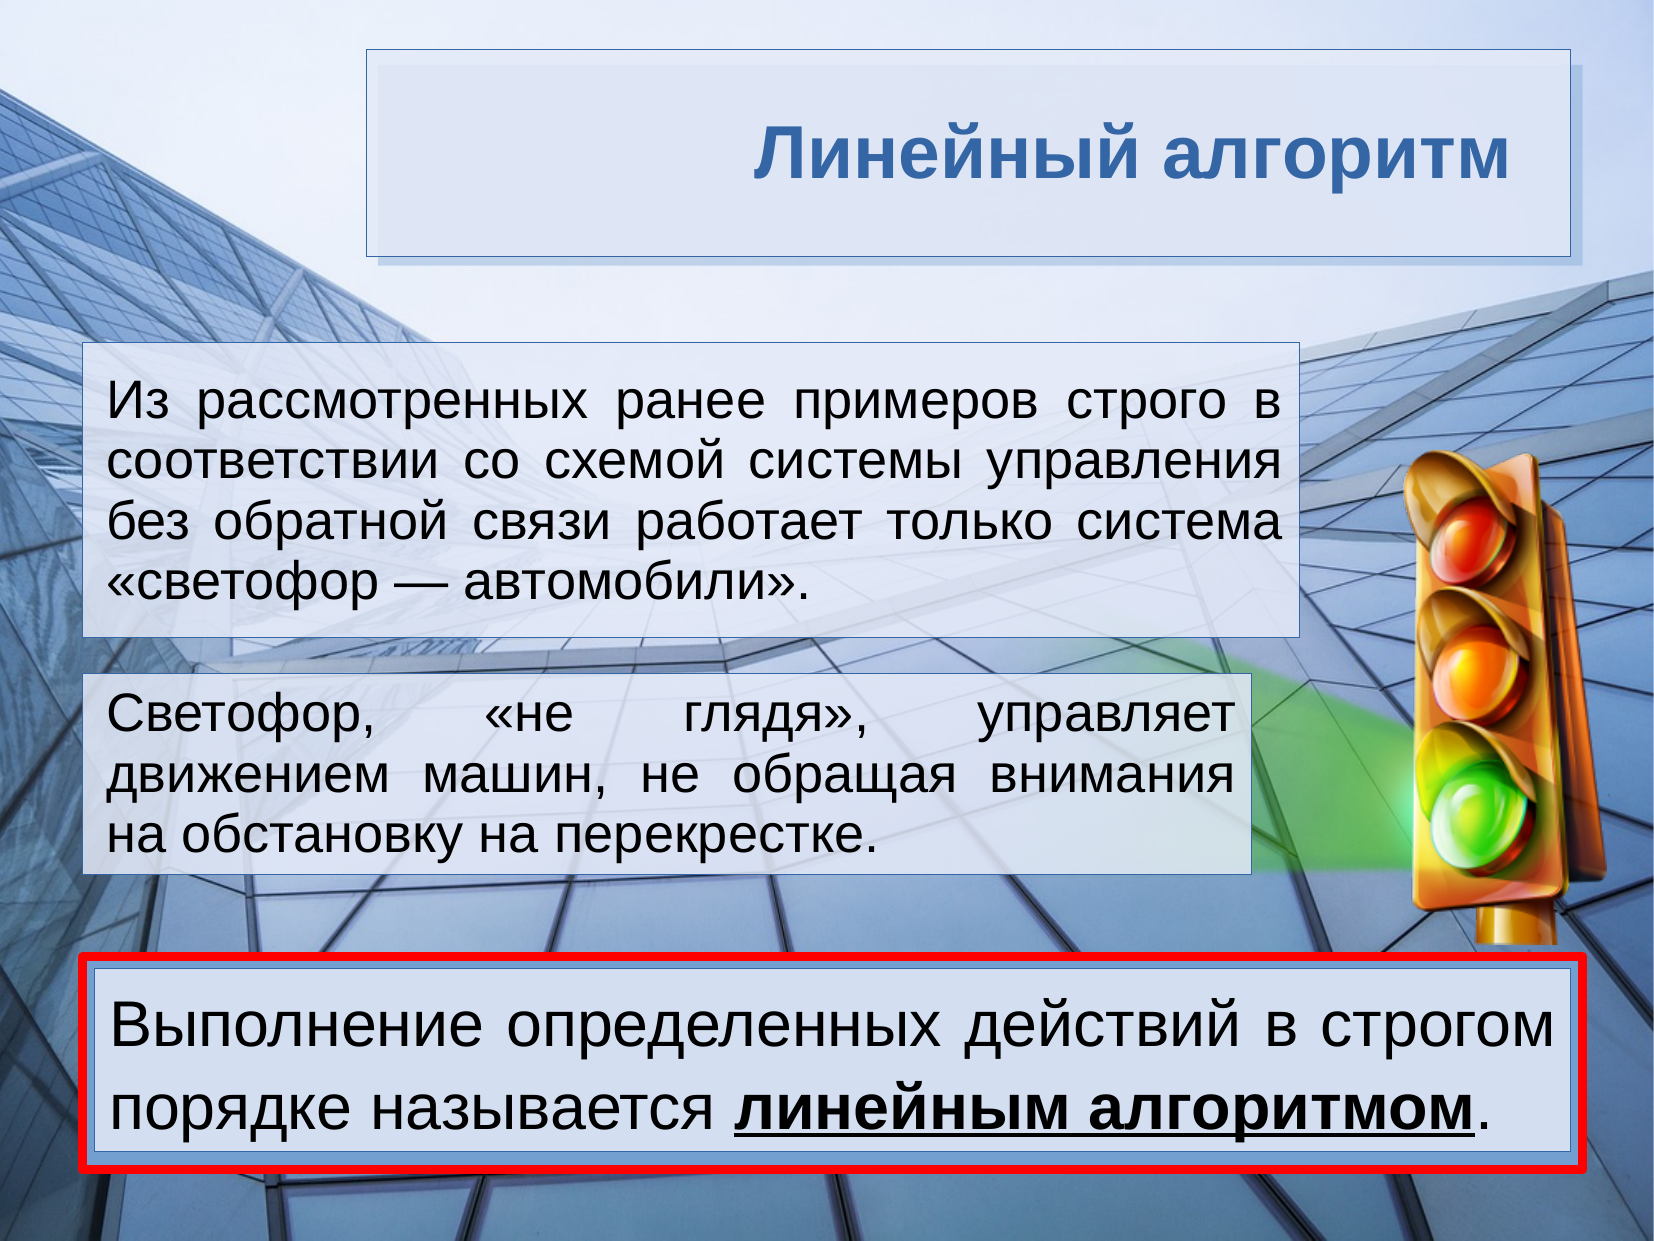

# Линейный алгоритм
Из рассмотренных ранее примеров строго в соответствии со схемой системы управления без обратной связи работает только система «светофор — автомобили».
Светофор, «не глядя», управляет движением машин, не обращая внимания на обстановку на перекрестке.
Выполнение определенных действий в строгом порядке называется линейным алгоритмом.